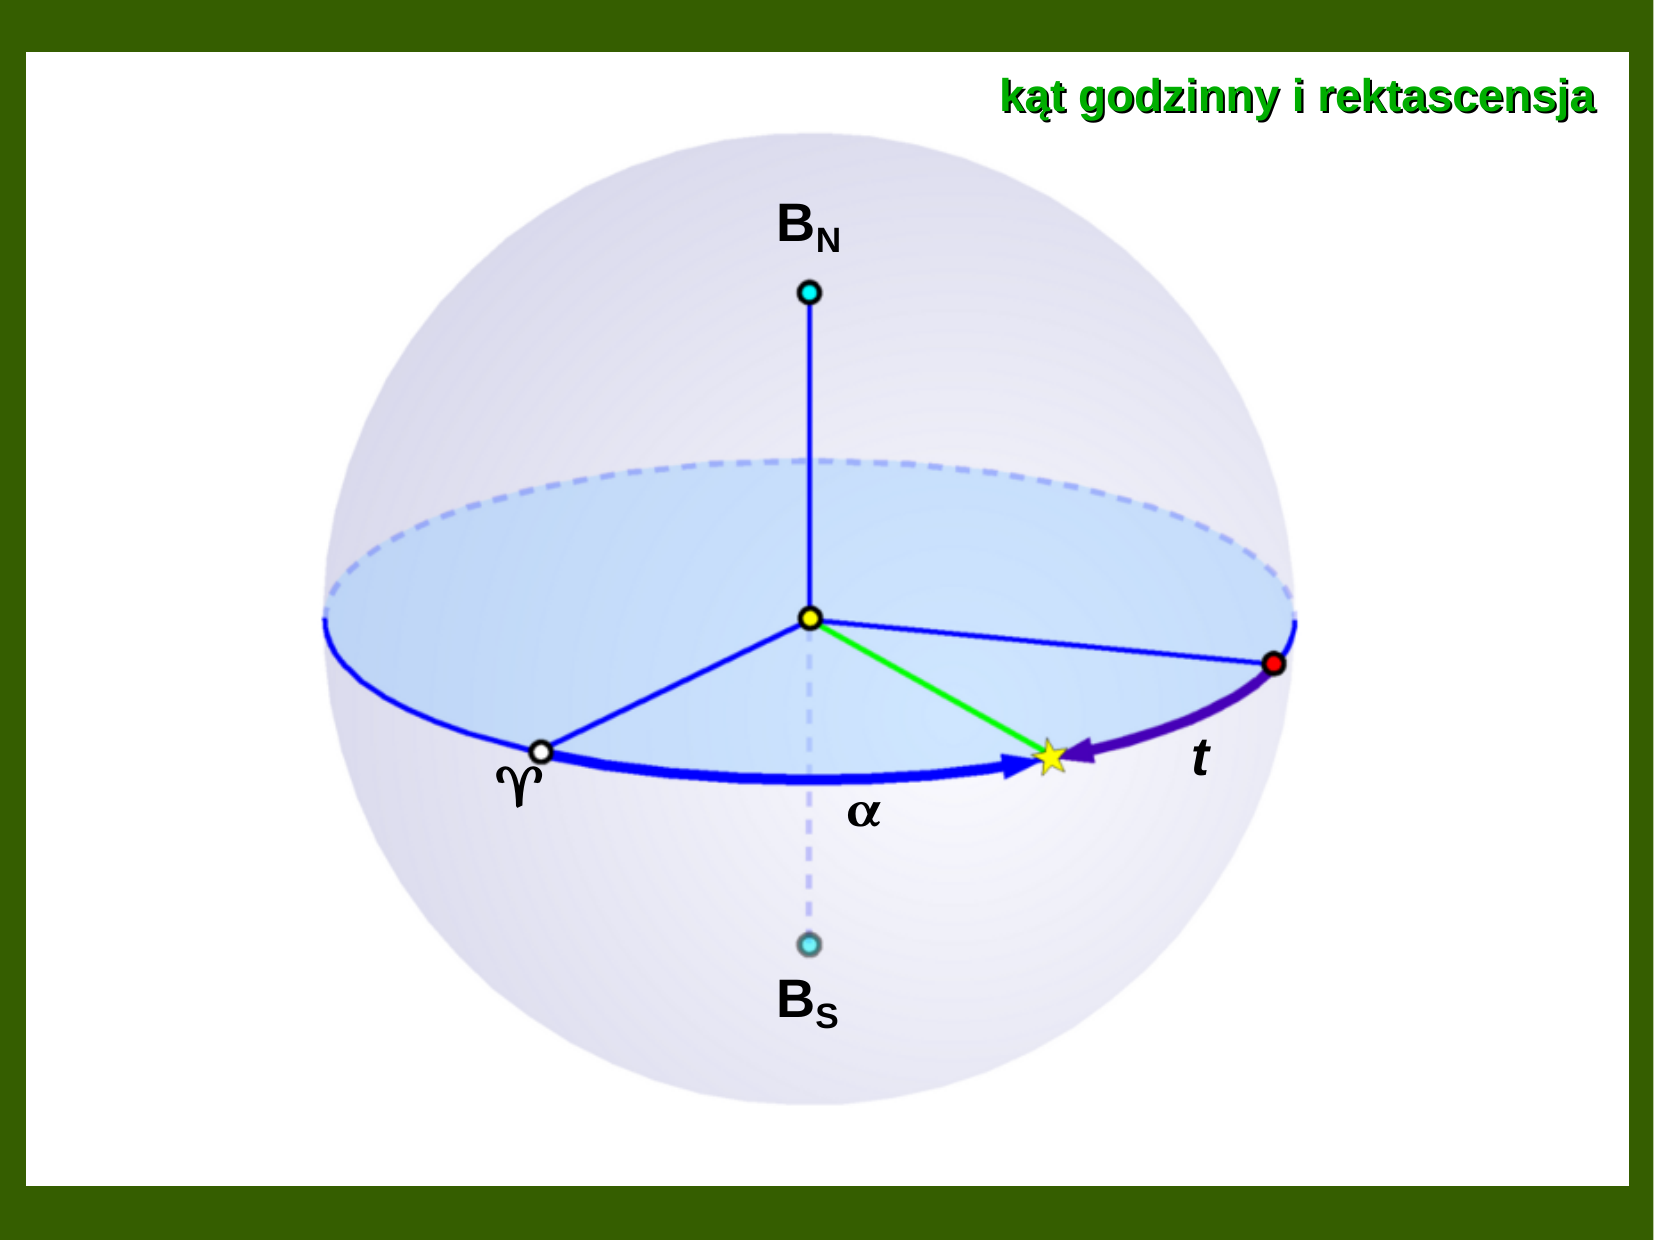

kąt godzinny i rektascensja
BN
t
♈
α
BS